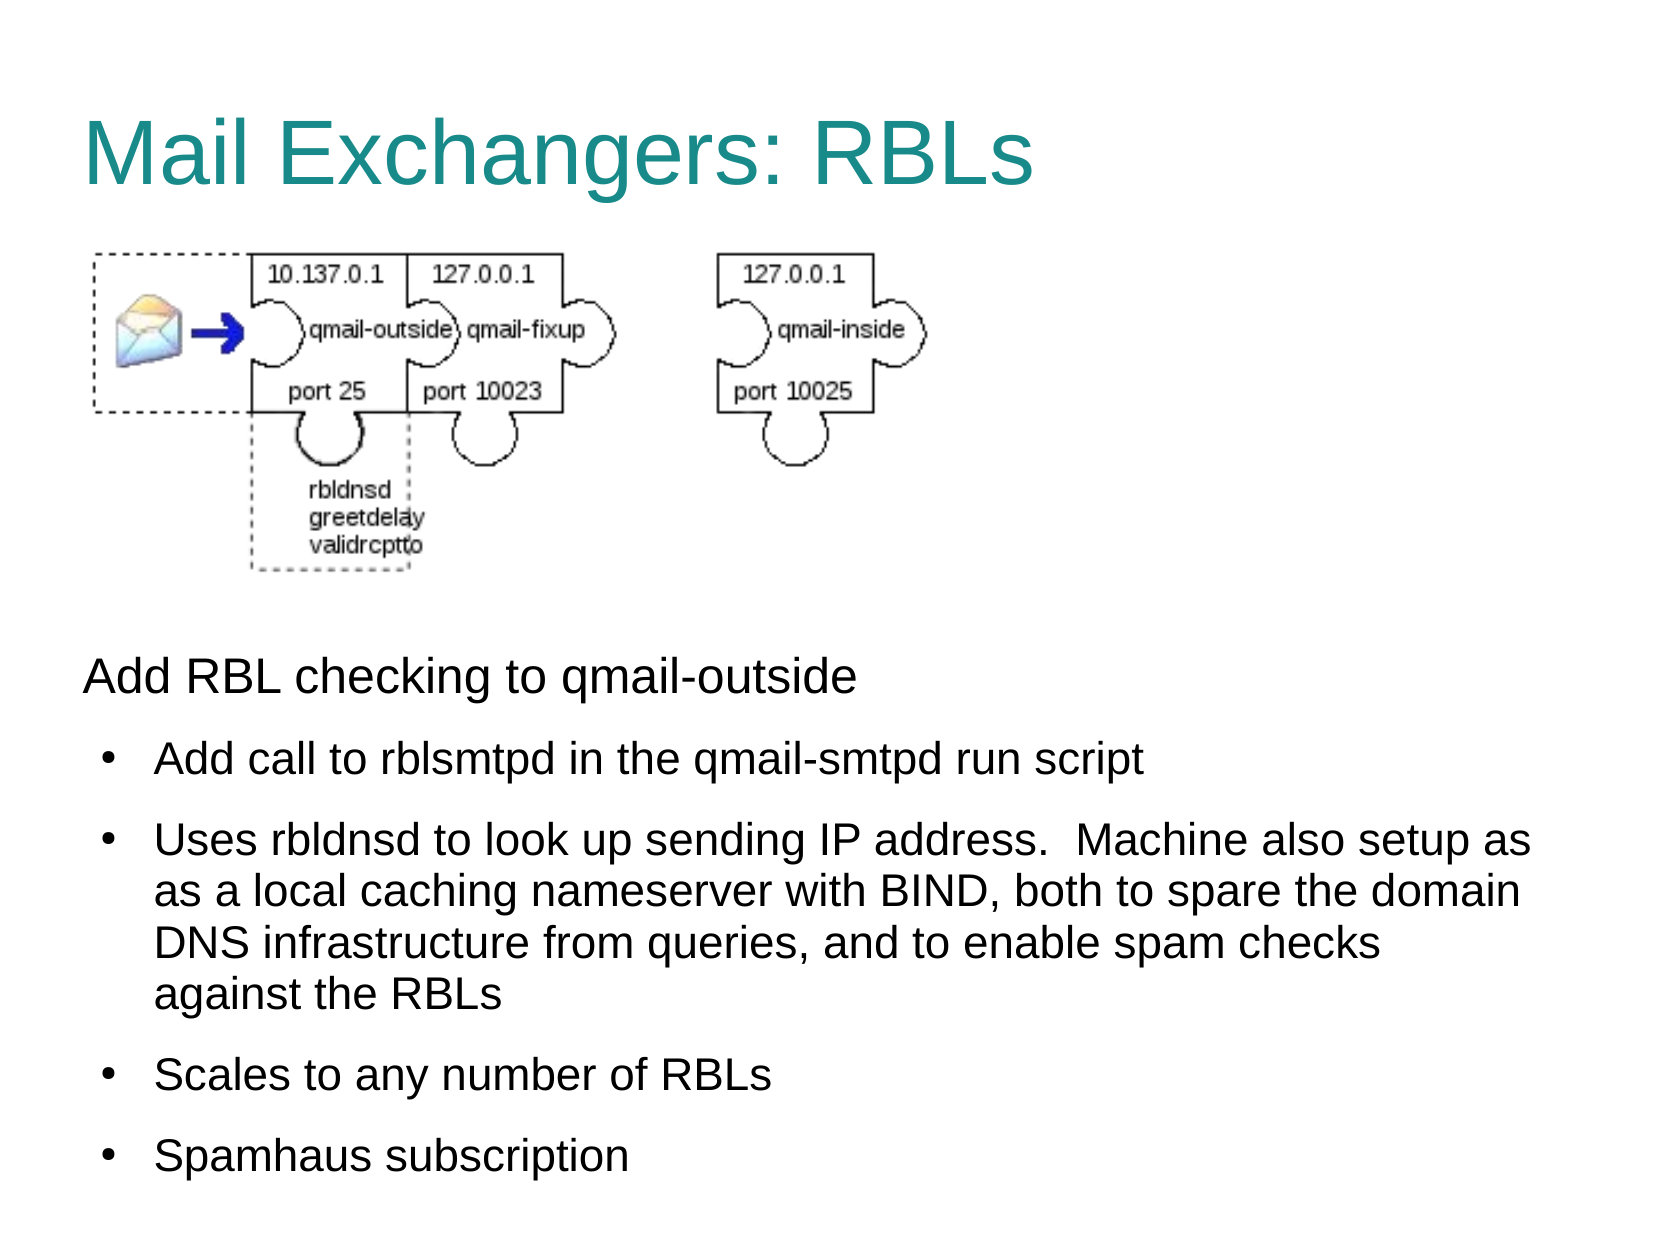

# Mail Exchangers: RBLs
Add RBL checking to qmail-outside
Add call to rblsmtpd in the qmail-smtpd run script
Uses rbldnsd to look up sending IP address. Machine also setup as as a local caching nameserver with BIND, both to spare the domain DNS infrastructure from queries, and to enable spam checks against the RBLs
Scales to any number of RBLs
Spamhaus subscription